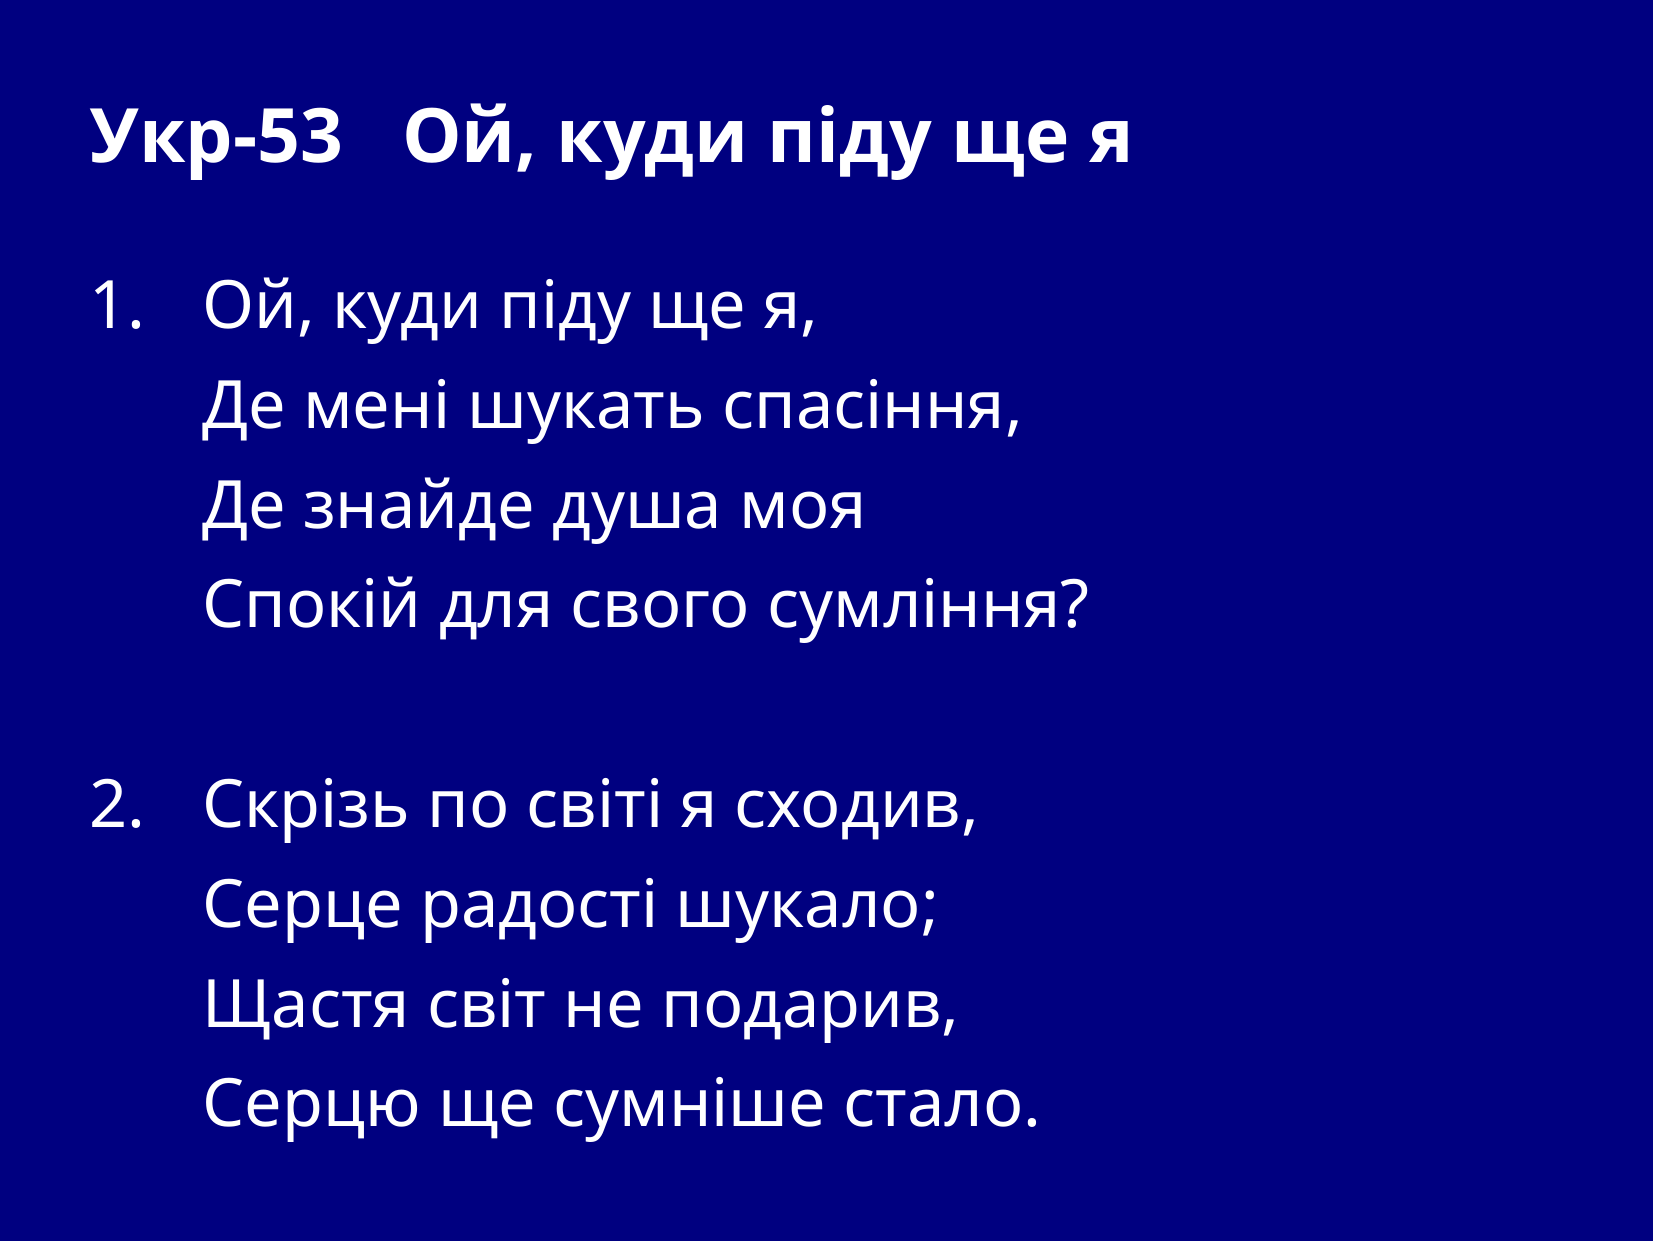

Укр-53 Ой, куди піду ще я
1.	Ой, куди піду ще я,
	Де мені шукать спасіння,
	Де знайде душа моя
	Спокій для свого сумління?
2.	Скрізь по світі я сходив,
	Серце радості шукало;
	Щастя світ не подарив,
	Серцю ще сумніше стало.